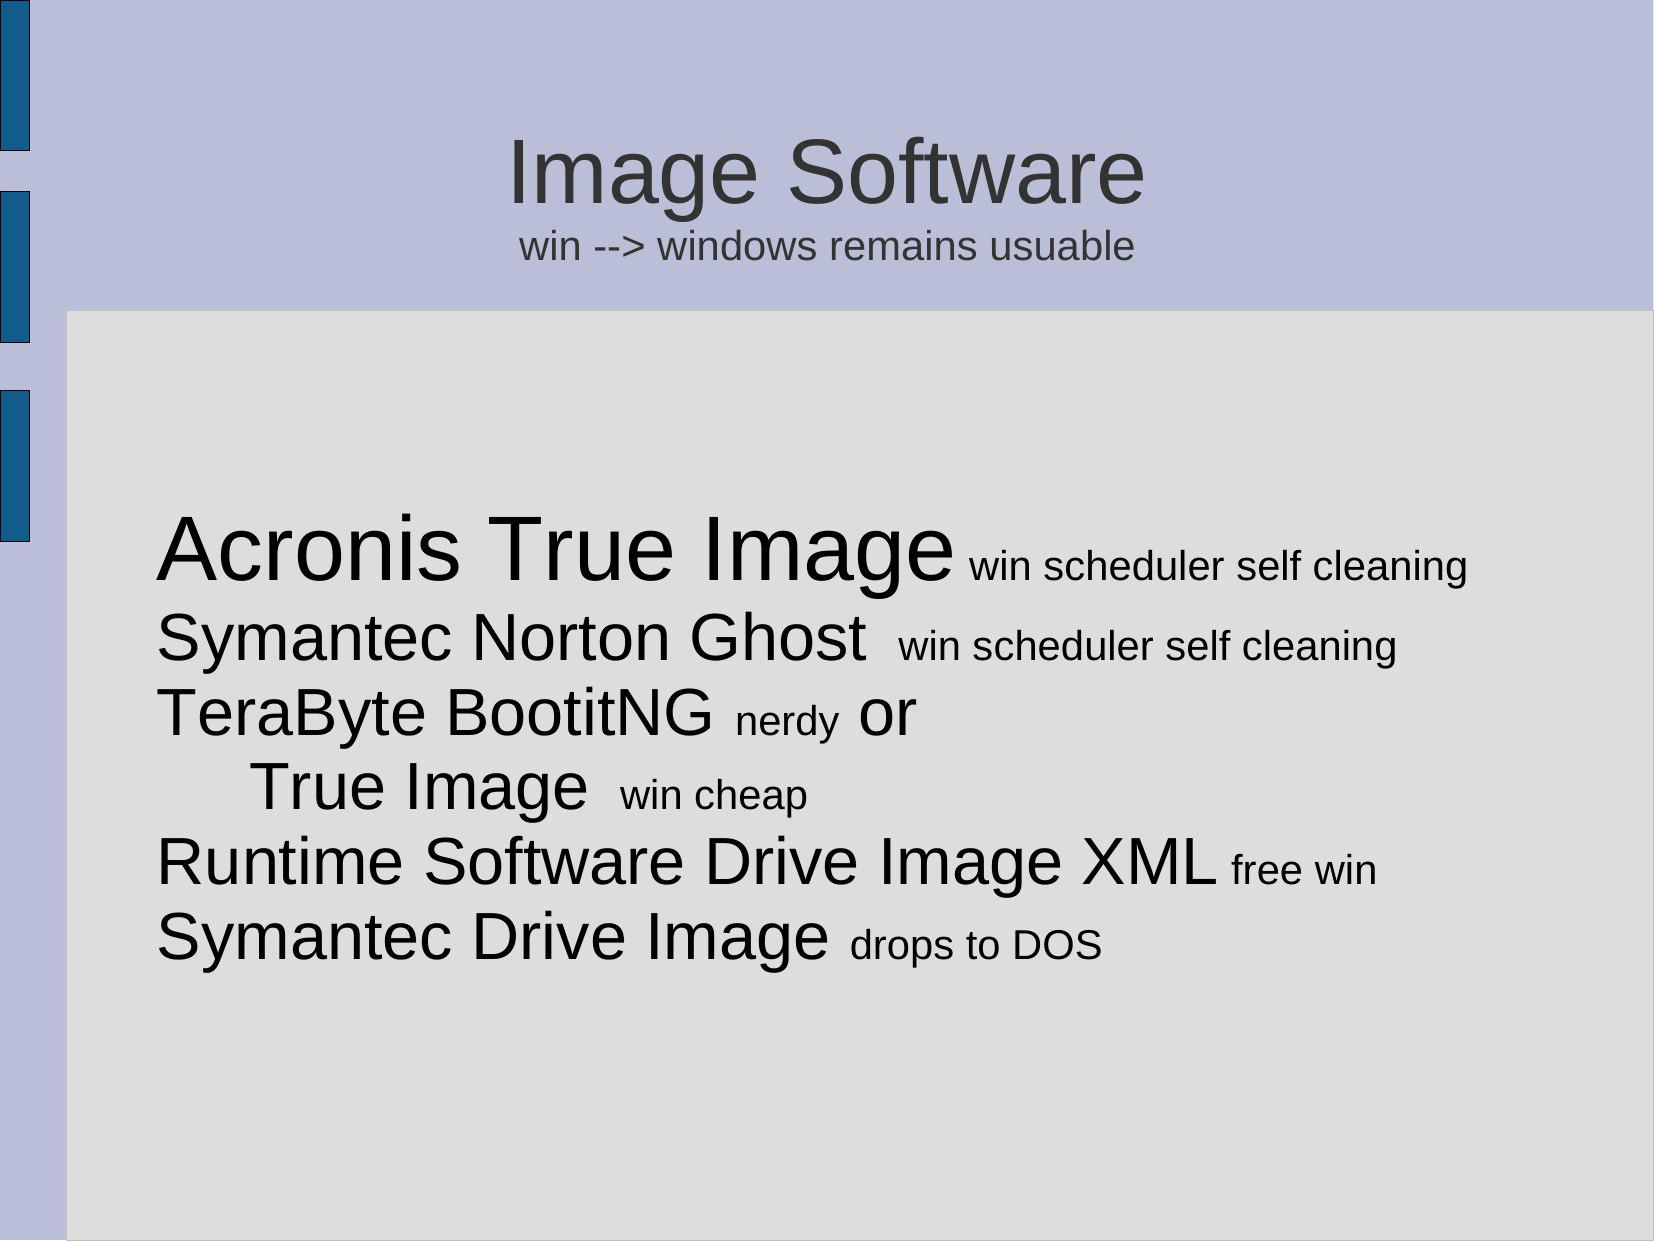

# Image Software win --> windows remains usuable
Acronis True Image win scheduler self cleaning
Symantec Norton Ghost win scheduler self cleaning
TeraByte BootitNG nerdy or
 True Image win cheap
Runtime Software Drive Image XML free win
Symantec Drive Image drops to DOS